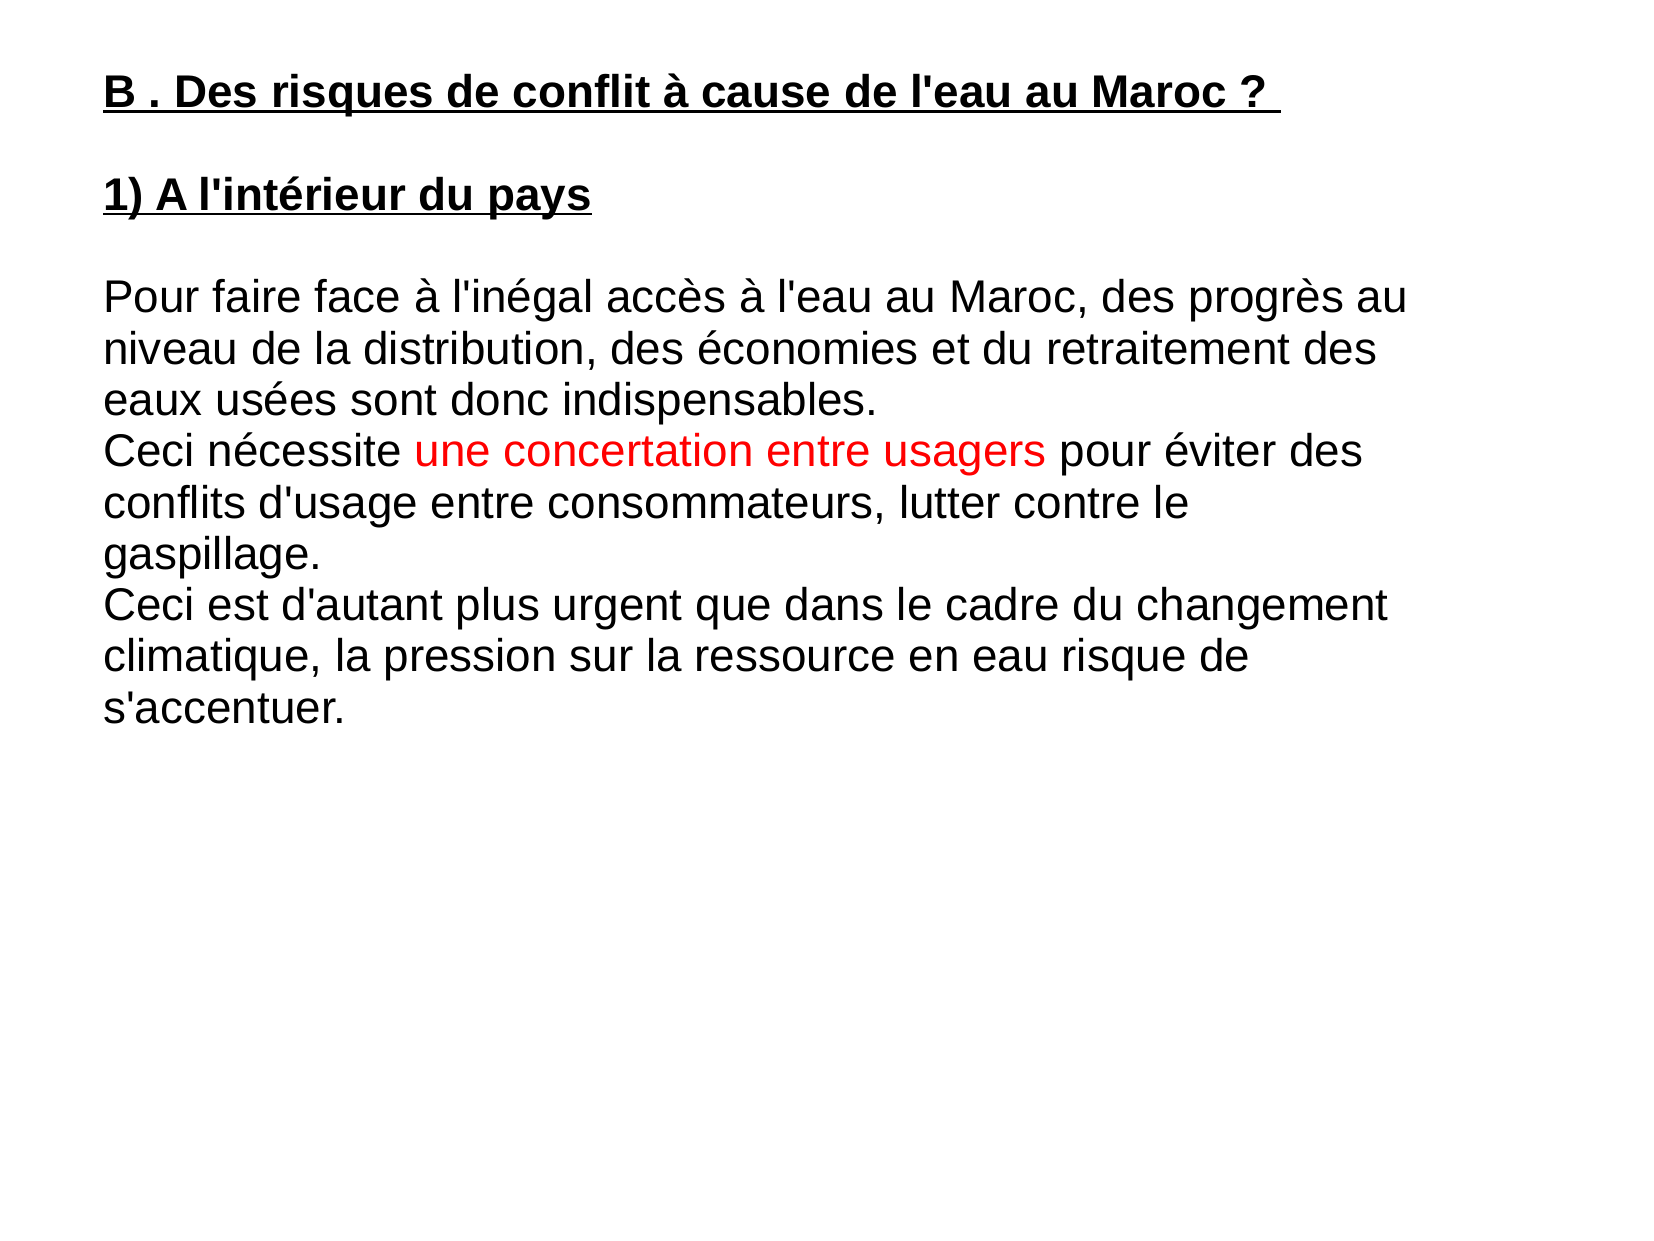

B . Des risques de conflit à cause de l'eau au Maroc ?
1) A l'intérieur du pays
Pour faire face à l'inégal accès à l'eau au Maroc, des progrès au niveau de la distribution, des économies et du retraitement des eaux usées sont donc indispensables.
Ceci nécessite une concertation entre usagers pour éviter des conflits d'usage entre consommateurs, lutter contre le gaspillage.
Ceci est d'autant plus urgent que dans le cadre du changement climatique, la pression sur la ressource en eau risque de s'accentuer.